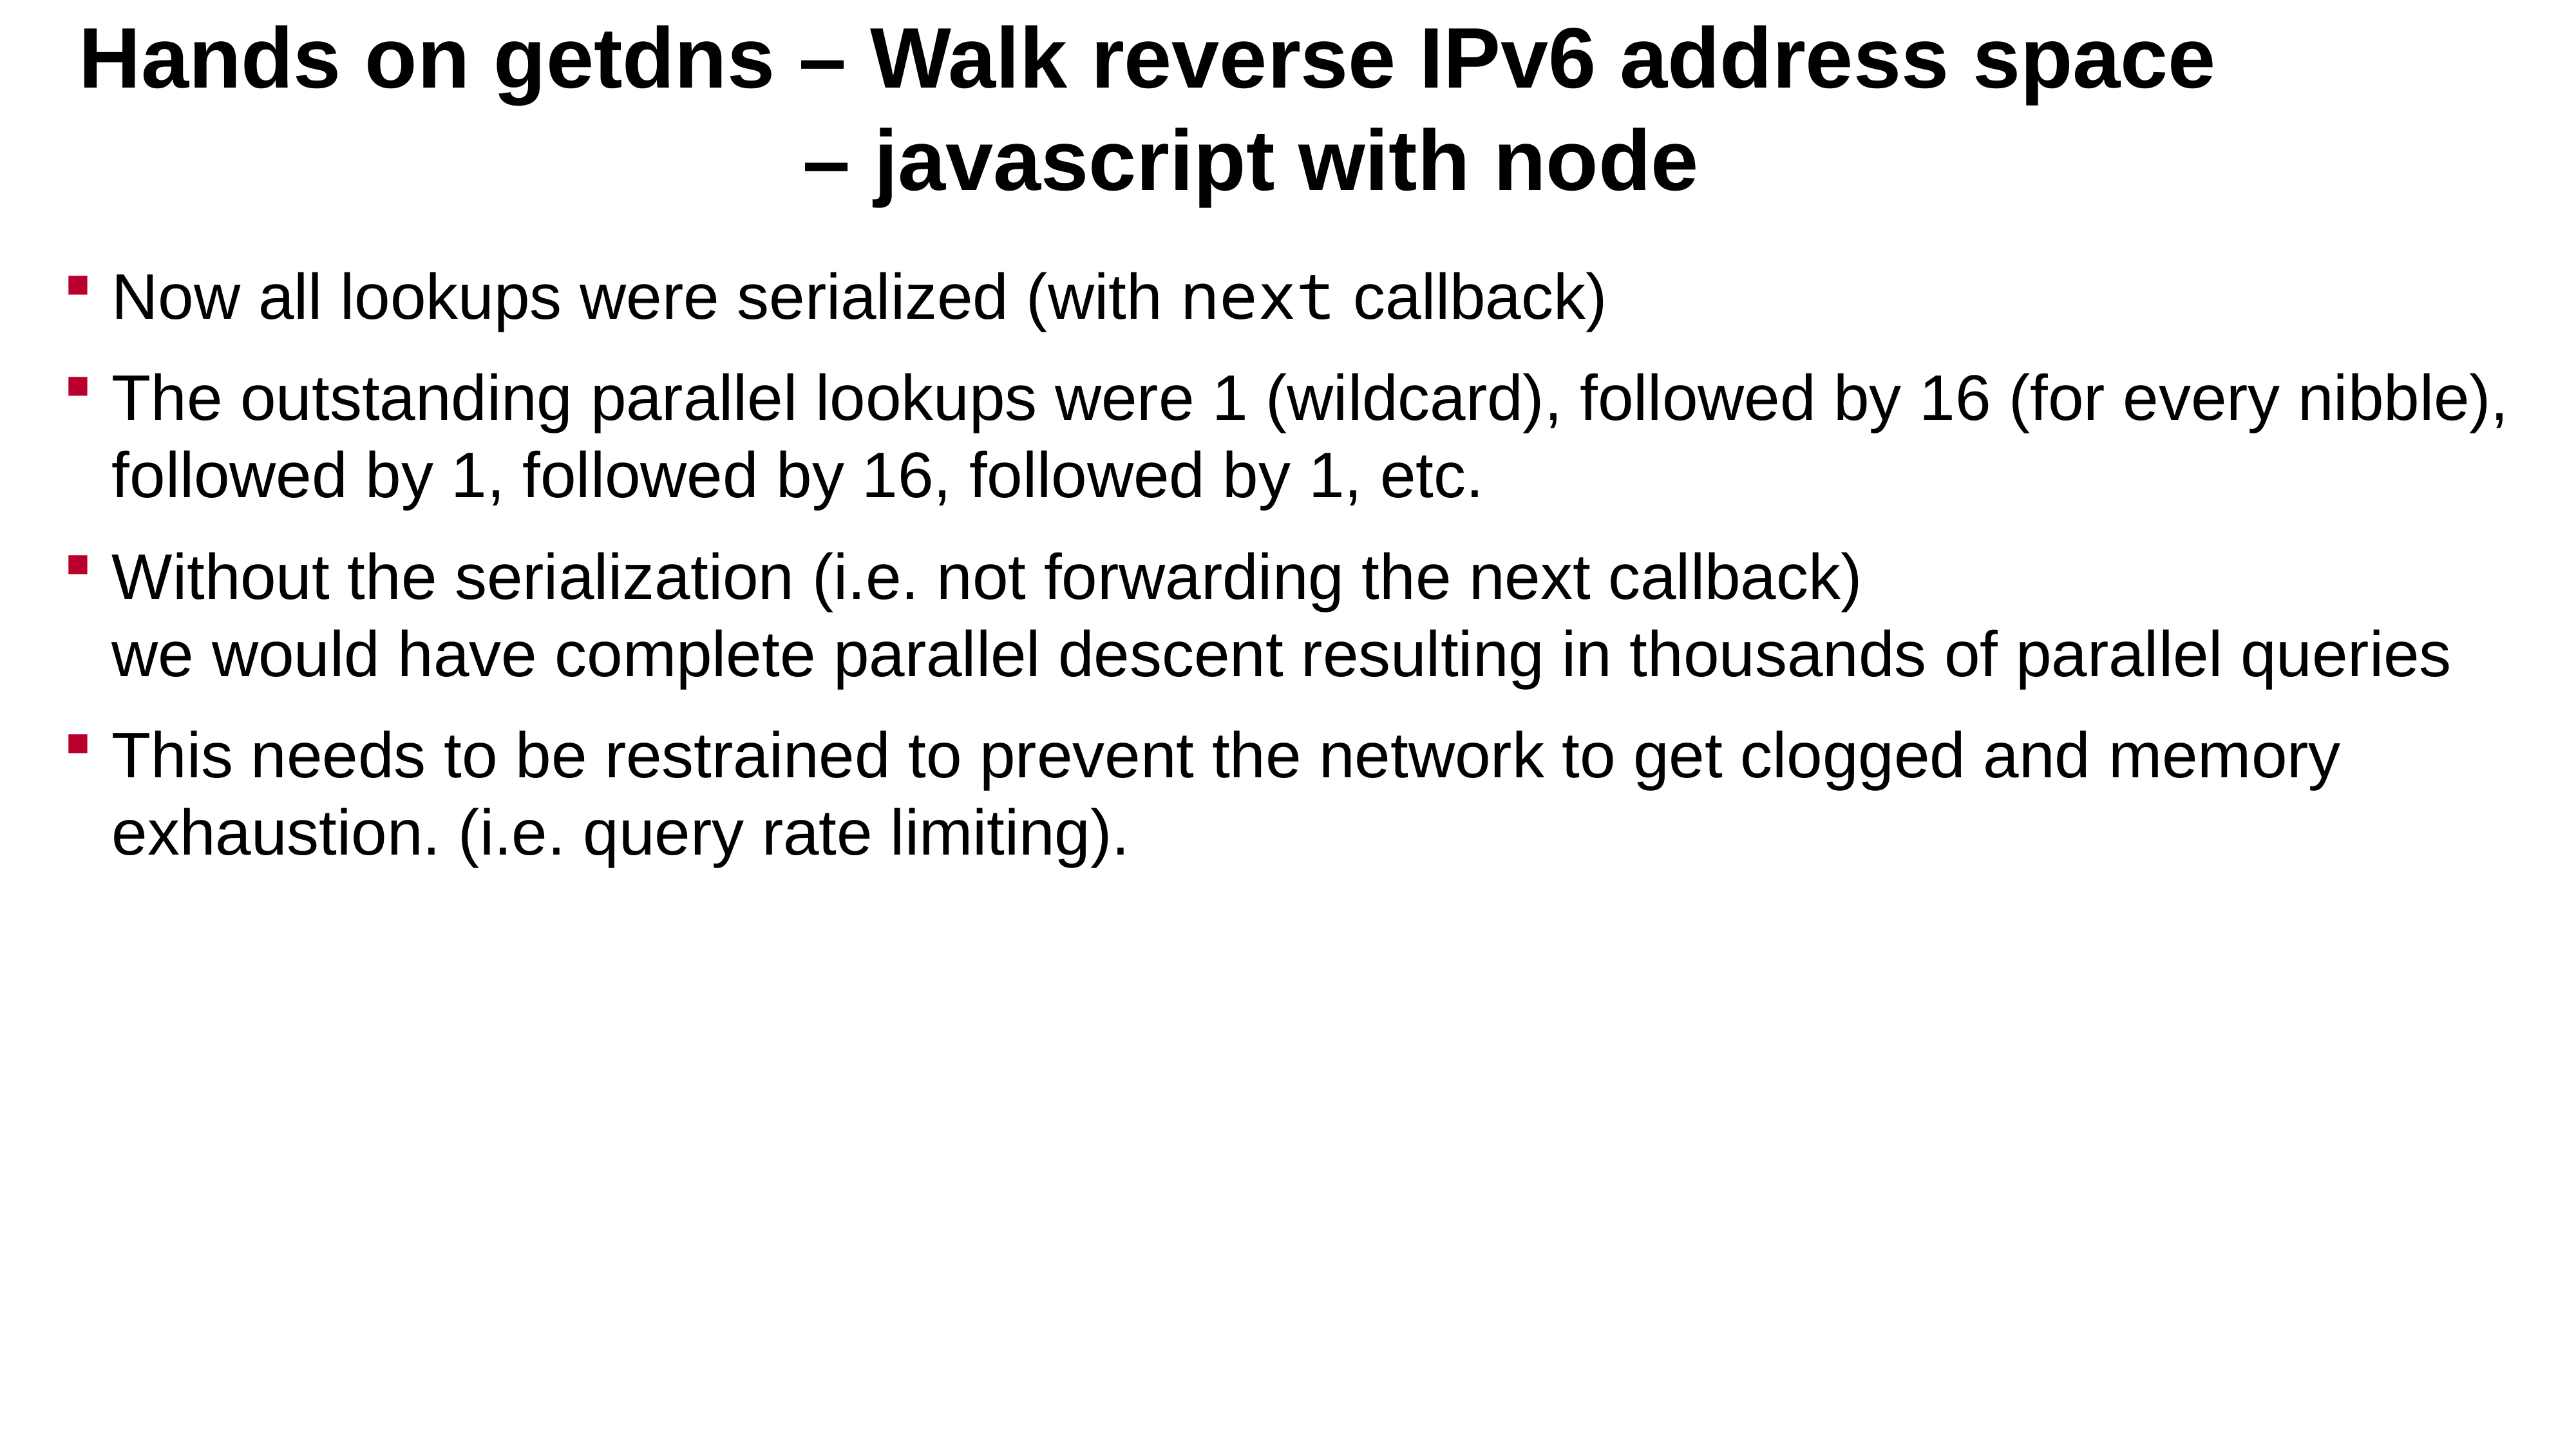

# Hands on getdns – Walk reverse IPv6 address space – javascript with node
Now all lookups were serialized (with next callback)
The outstanding parallel lookups were 1 (wildcard), followed by 16 (for every nibble),
followed by 1, followed by 16, followed by 1, etc.
Without the serialization (i.e. not forwarding the next callback)
we would have complete parallel descent resulting in thousands of parallel queries
This needs to be restrained to prevent the network to get clogged and memory exhaustion. (i.e. query rate limiting).